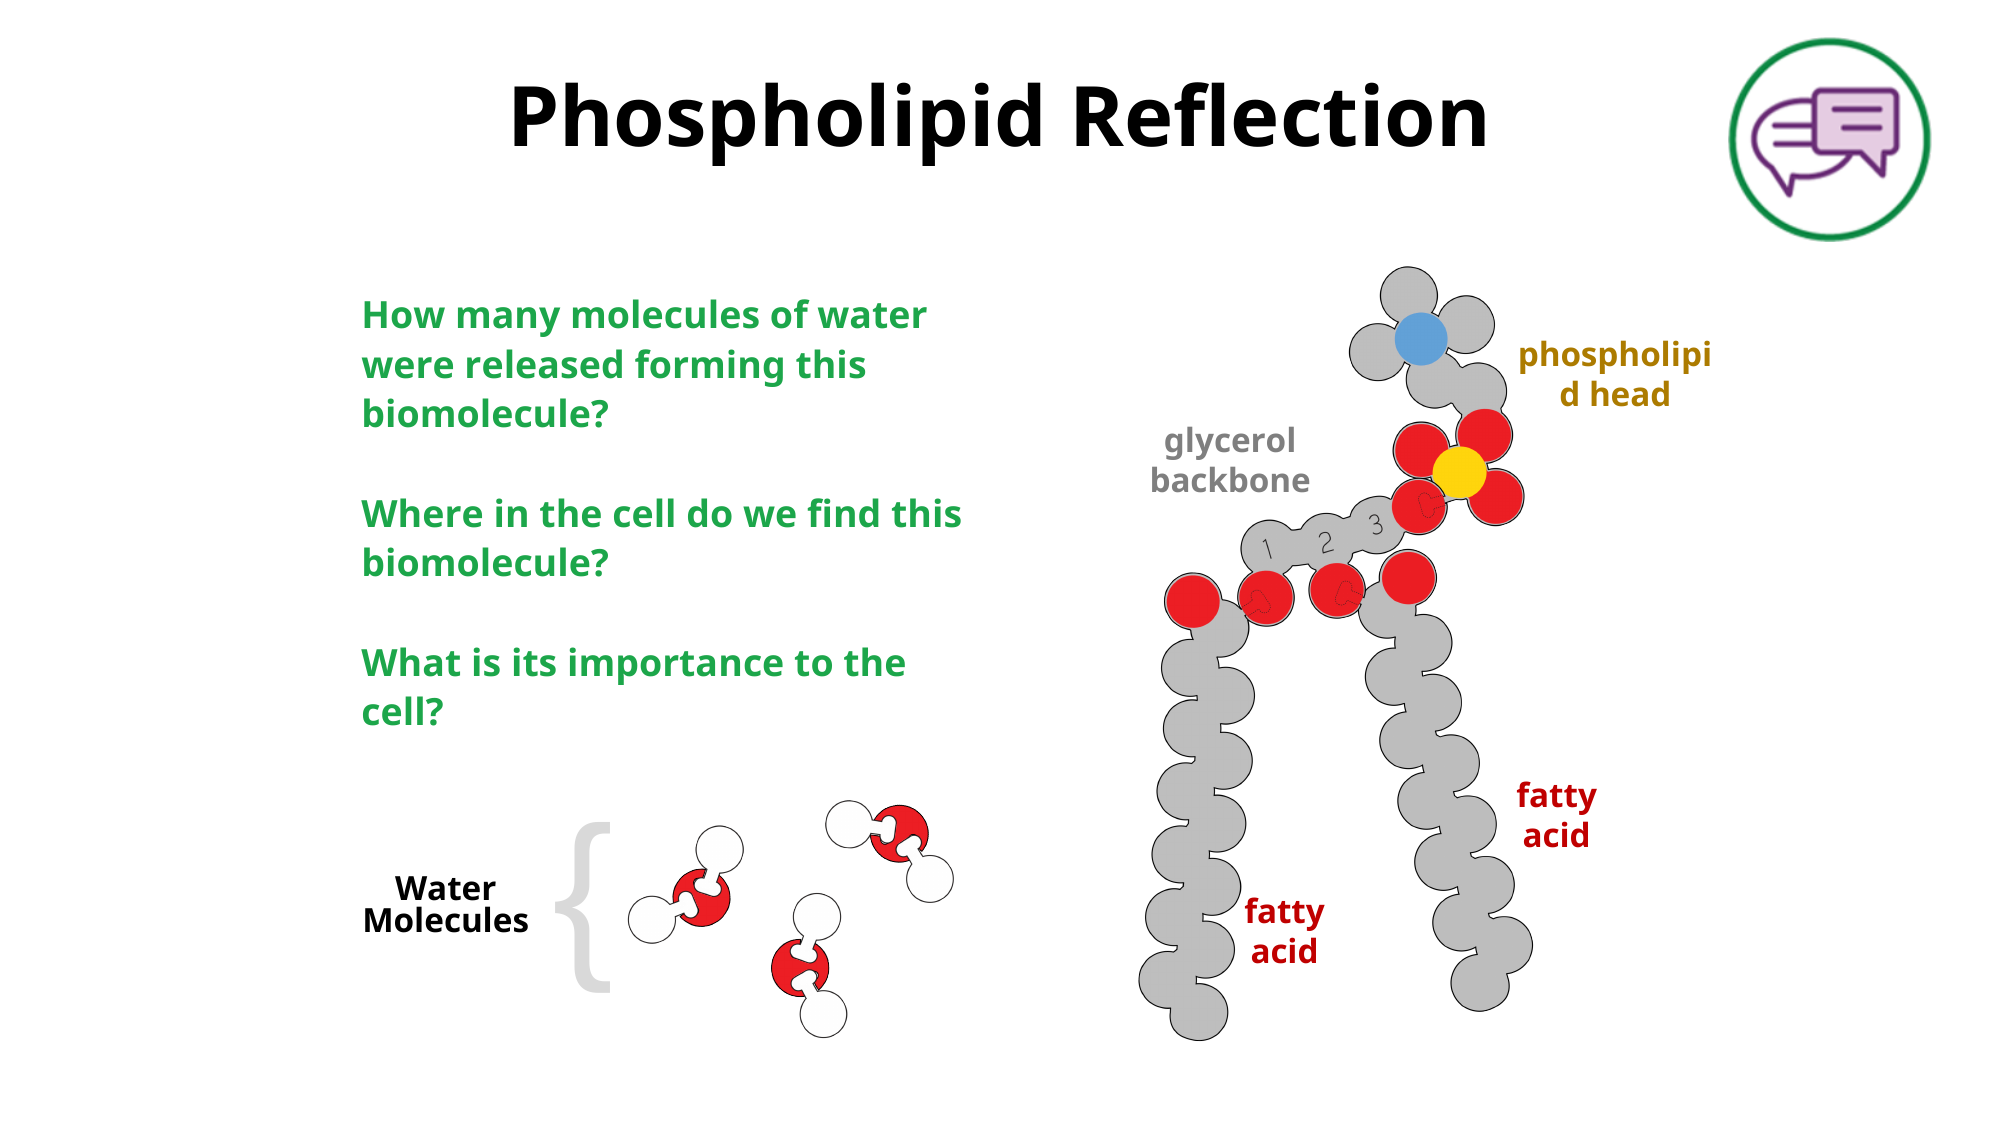

Phospholipid Reflection
How many molecules of water were released forming this biomolecule?
Where in the cell do we find this biomolecule?
What is its importance to the cell?
phospholipid head
glycerol backbone
fatty
acid
}
Water
Molecules
fatty
acid